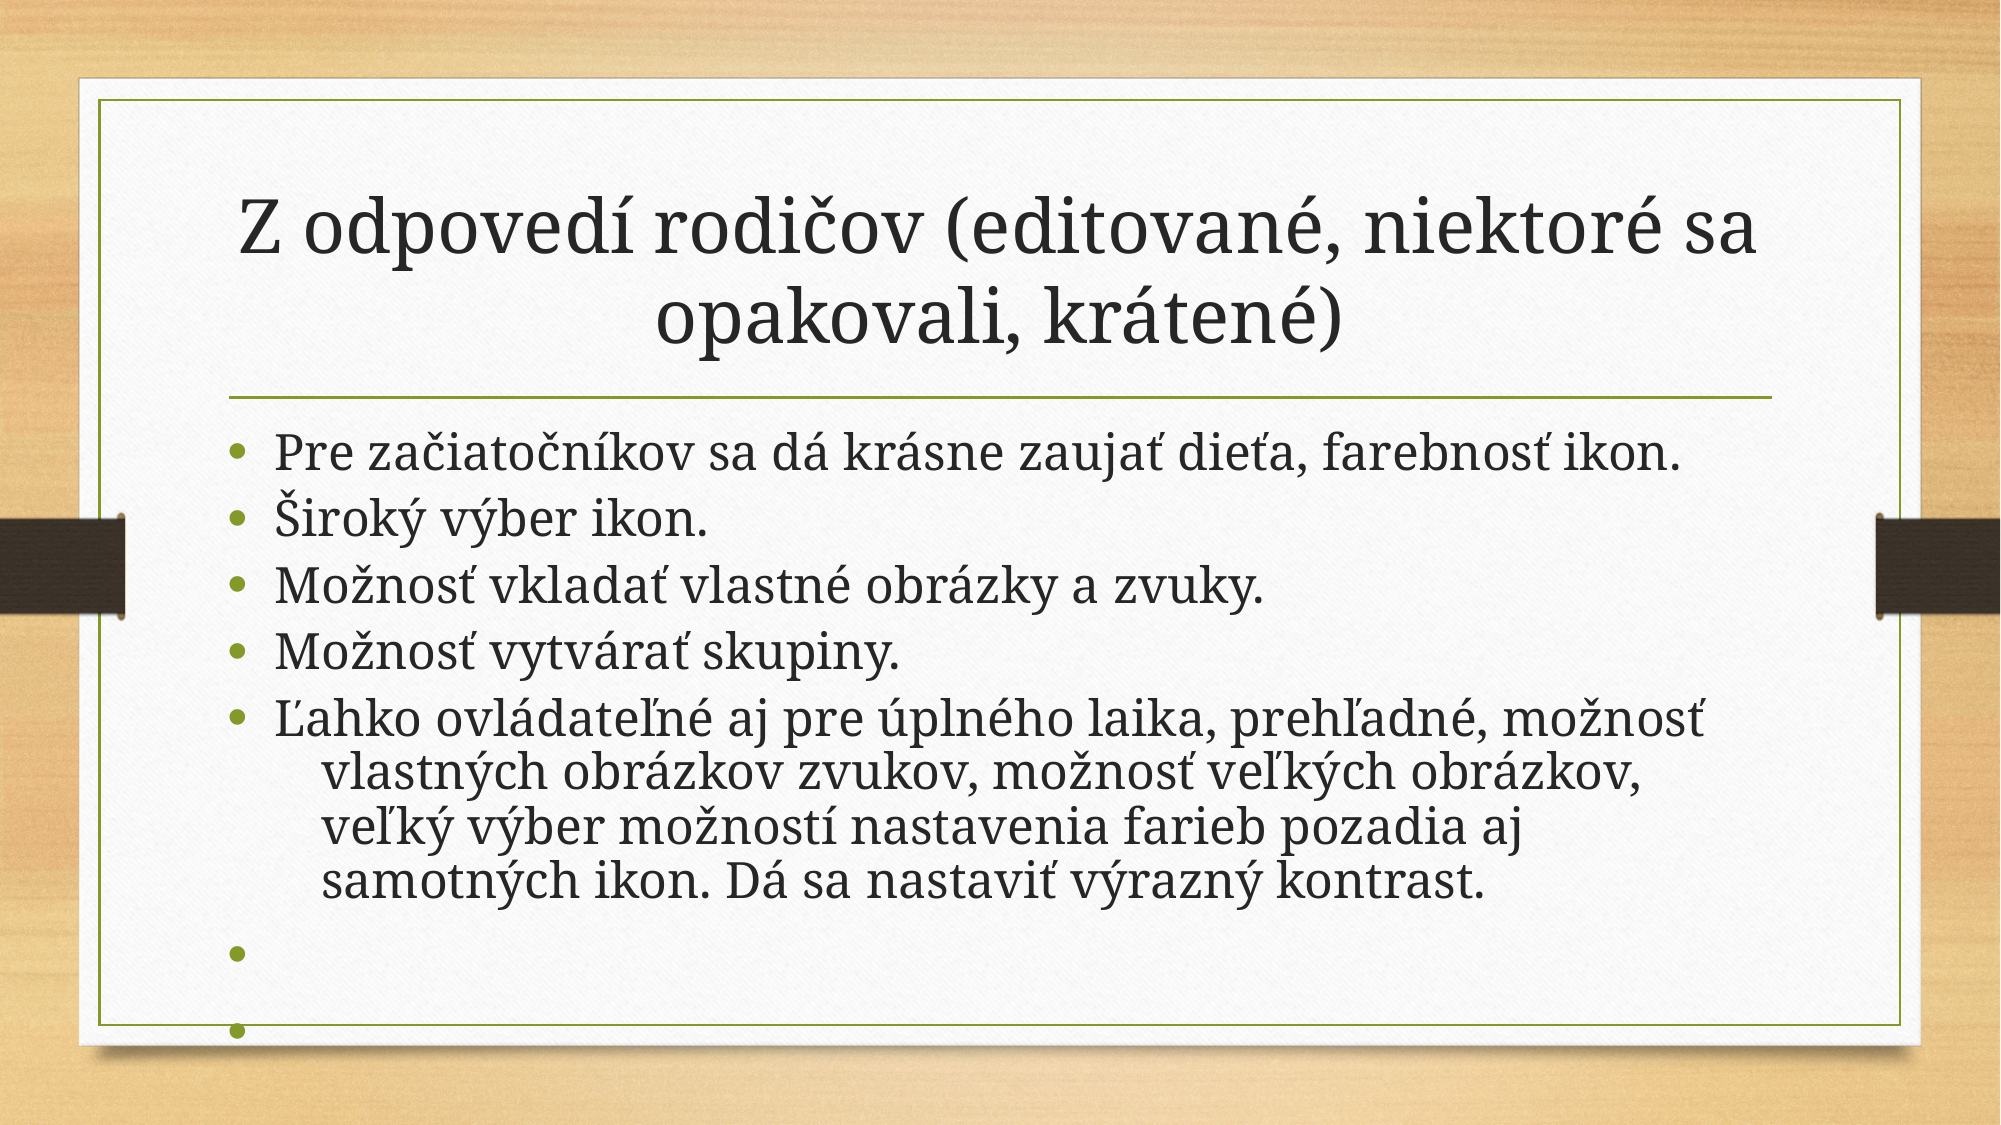

# Z odpovedí rodičov (editované, niektoré sa opakovali, krátené)
Pre začiatočníkov sa dá krásne zaujať dieťa, farebnosť ikon.
Široký výber ikon.
Možnosť vkladať vlastné obrázky a zvuky.
Možnosť vytvárať skupiny.
Ľahko ovládateľné aj pre úplného laika, prehľadné, možnosť vlastných obrázkov zvukov, možnosť veľkých obrázkov, veľký výber možností nastavenia farieb pozadia aj samotných ikon. Dá sa nastaviť výrazný kontrast.